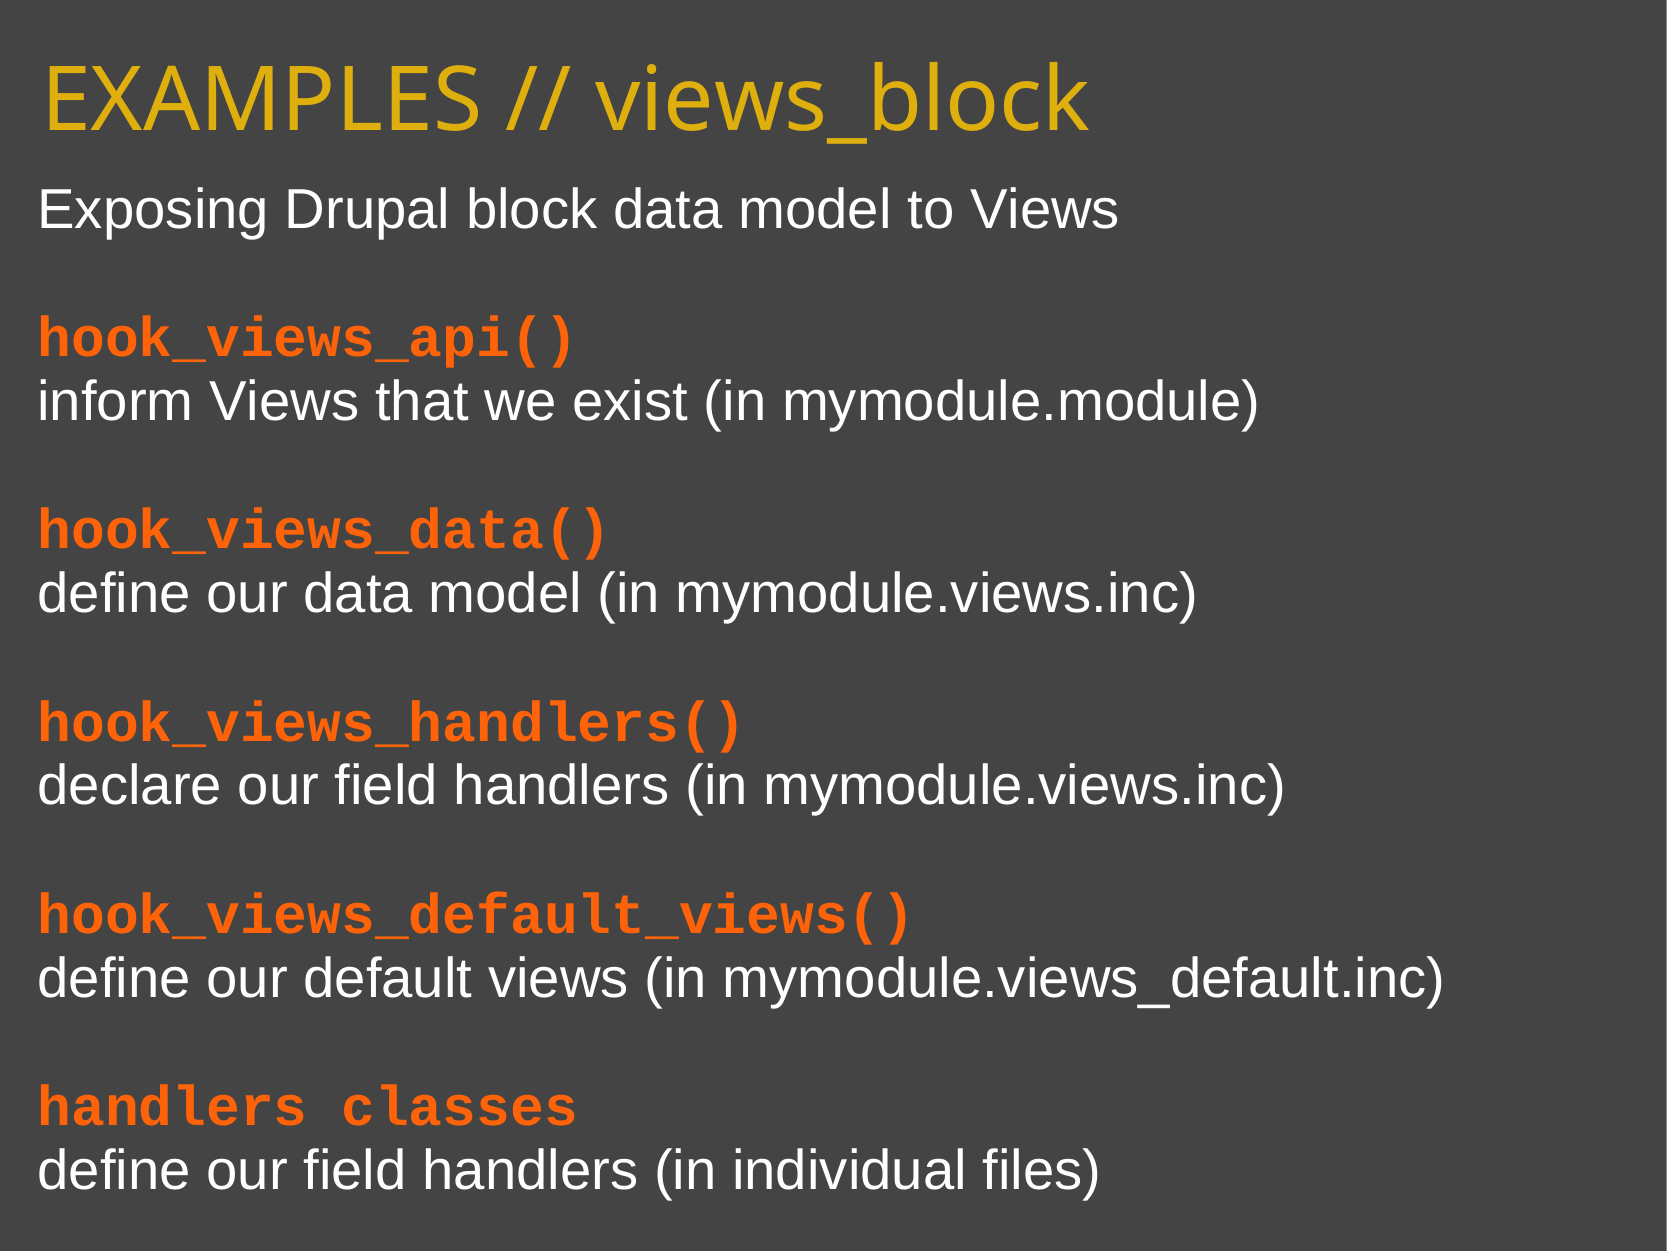

# EXAMPLES // views_block
Exposing Drupal block data model to Views
hook_views_api()
inform Views that we exist (in mymodule.module)
hook_views_data()
define our data model (in mymodule.views.inc)
hook_views_handlers()
declare our field handlers (in mymodule.views.inc)
hook_views_default_views()
define our default views (in mymodule.views_default.inc)
handlers classes
define our field handlers (in individual files)